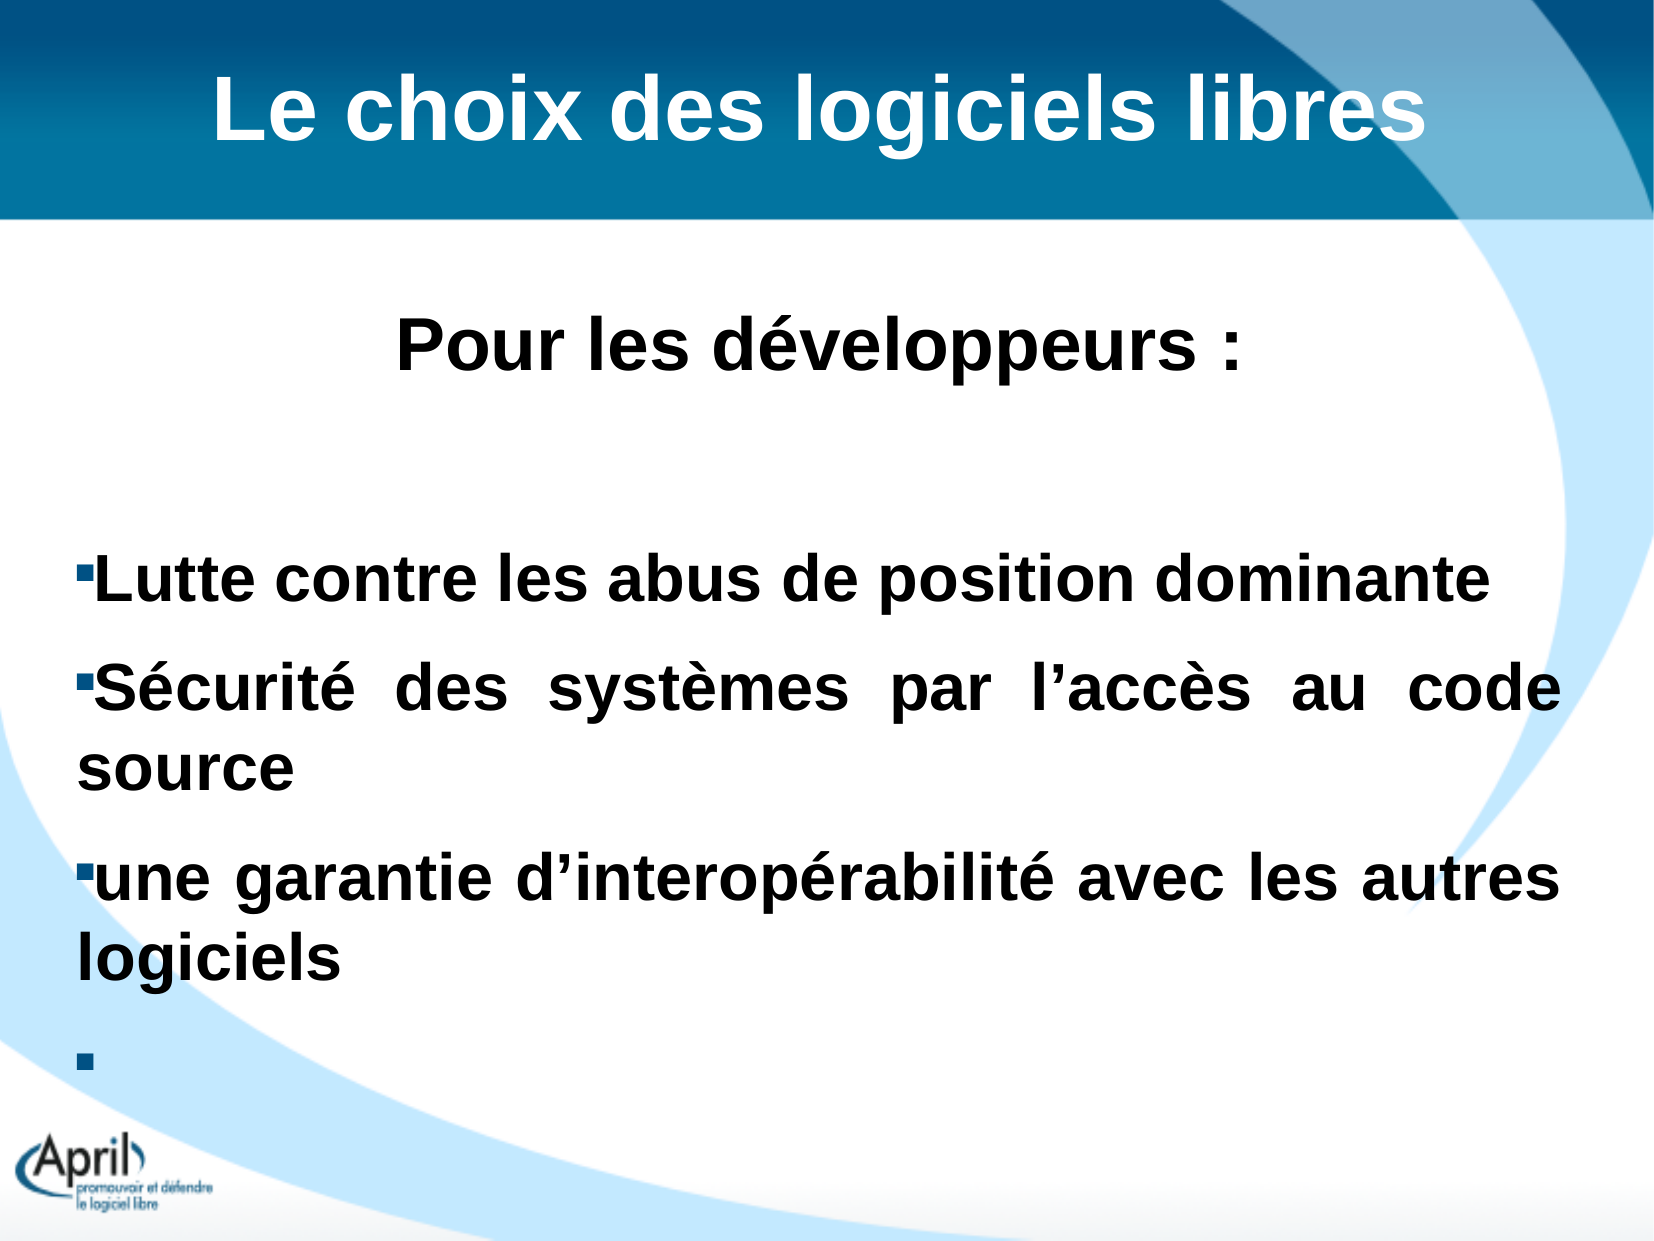

# Le choix des logiciels libres
Pour les développeurs :
Lutte contre les abus de position dominante
Sécurité des systèmes par l’accès au code source
une garantie d’interopérabilité avec les autres logiciels